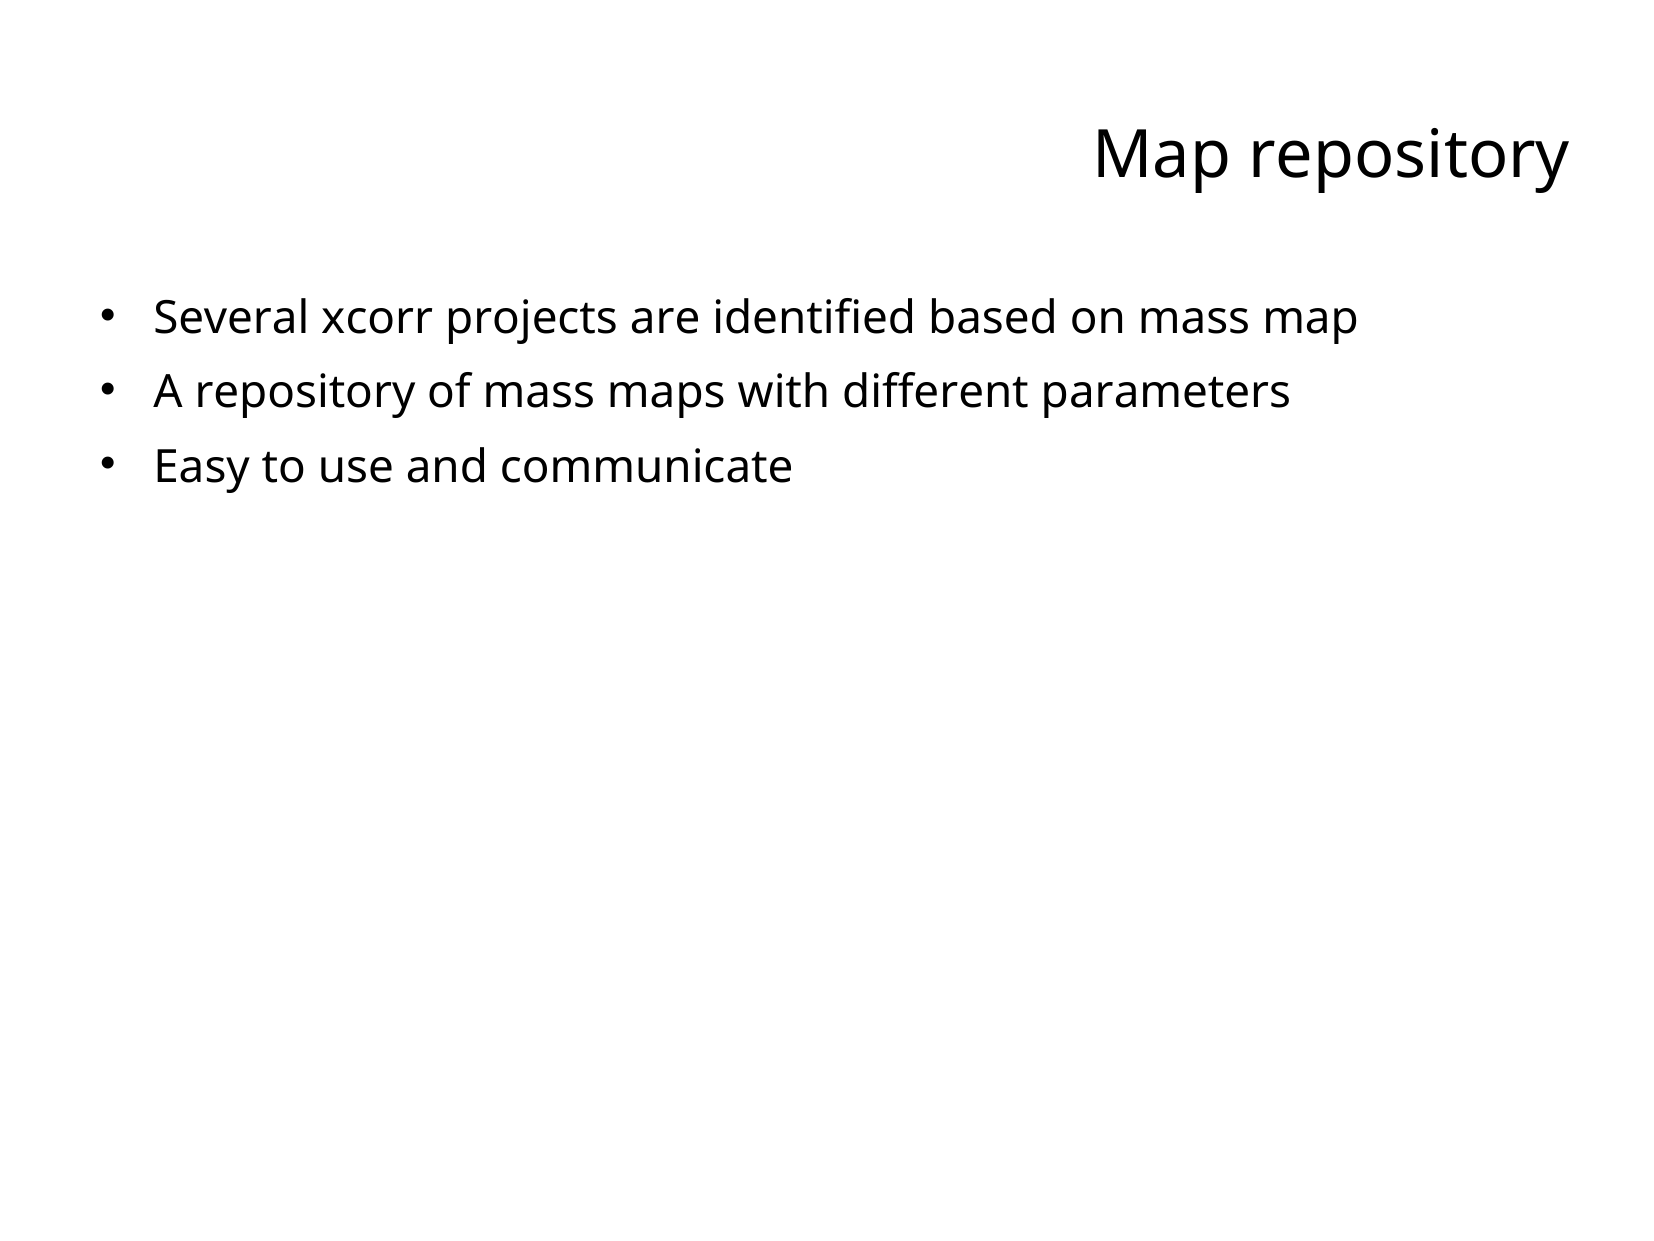

# Map repository
Several xcorr projects are identified based on mass map
A repository of mass maps with different parameters
Easy to use and communicate